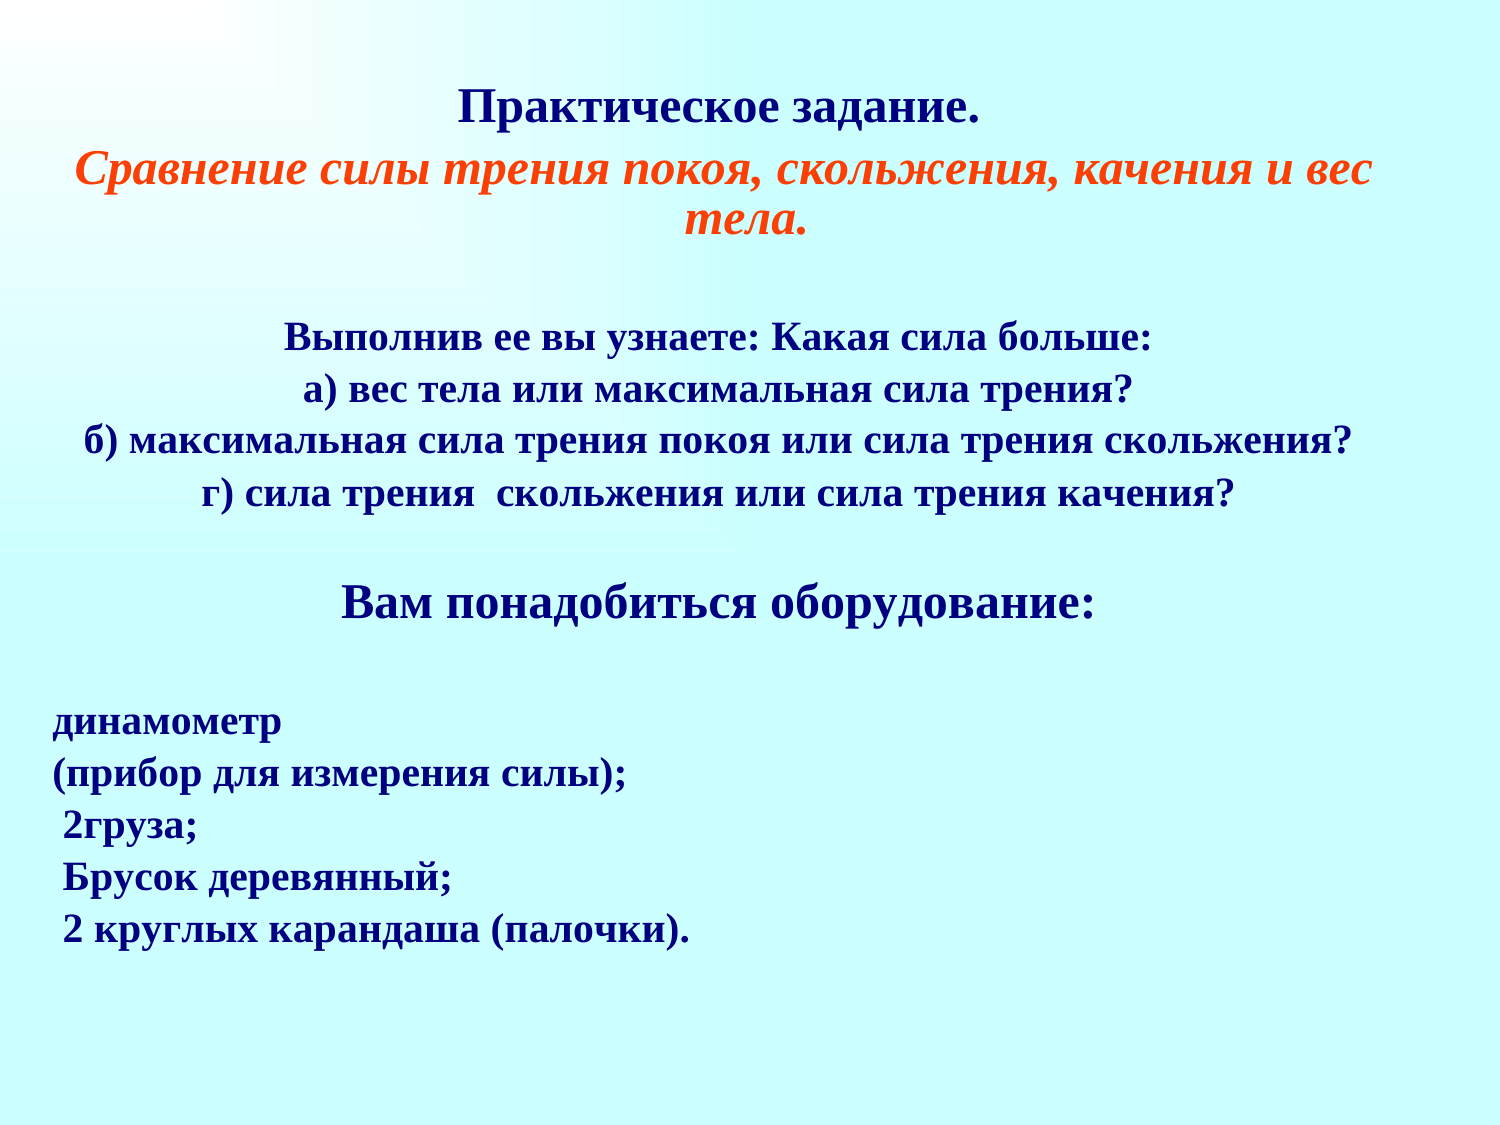

# Практическое задание.
 Сравнение силы трения покоя, скольжения, качения и вес тела.
Выполнив ее вы узнаете: Какая сила больше:
а) вес тела или максимальная сила трения?
б) максимальная сила трения покоя или сила трения скольжения?
г) сила трения скольжения или сила трения качения?
Вам понадобиться оборудование:
динамометр
(прибор для измерения силы);
 2груза;
 Брусок деревянный;
 2 круглых карандаша (палочки).